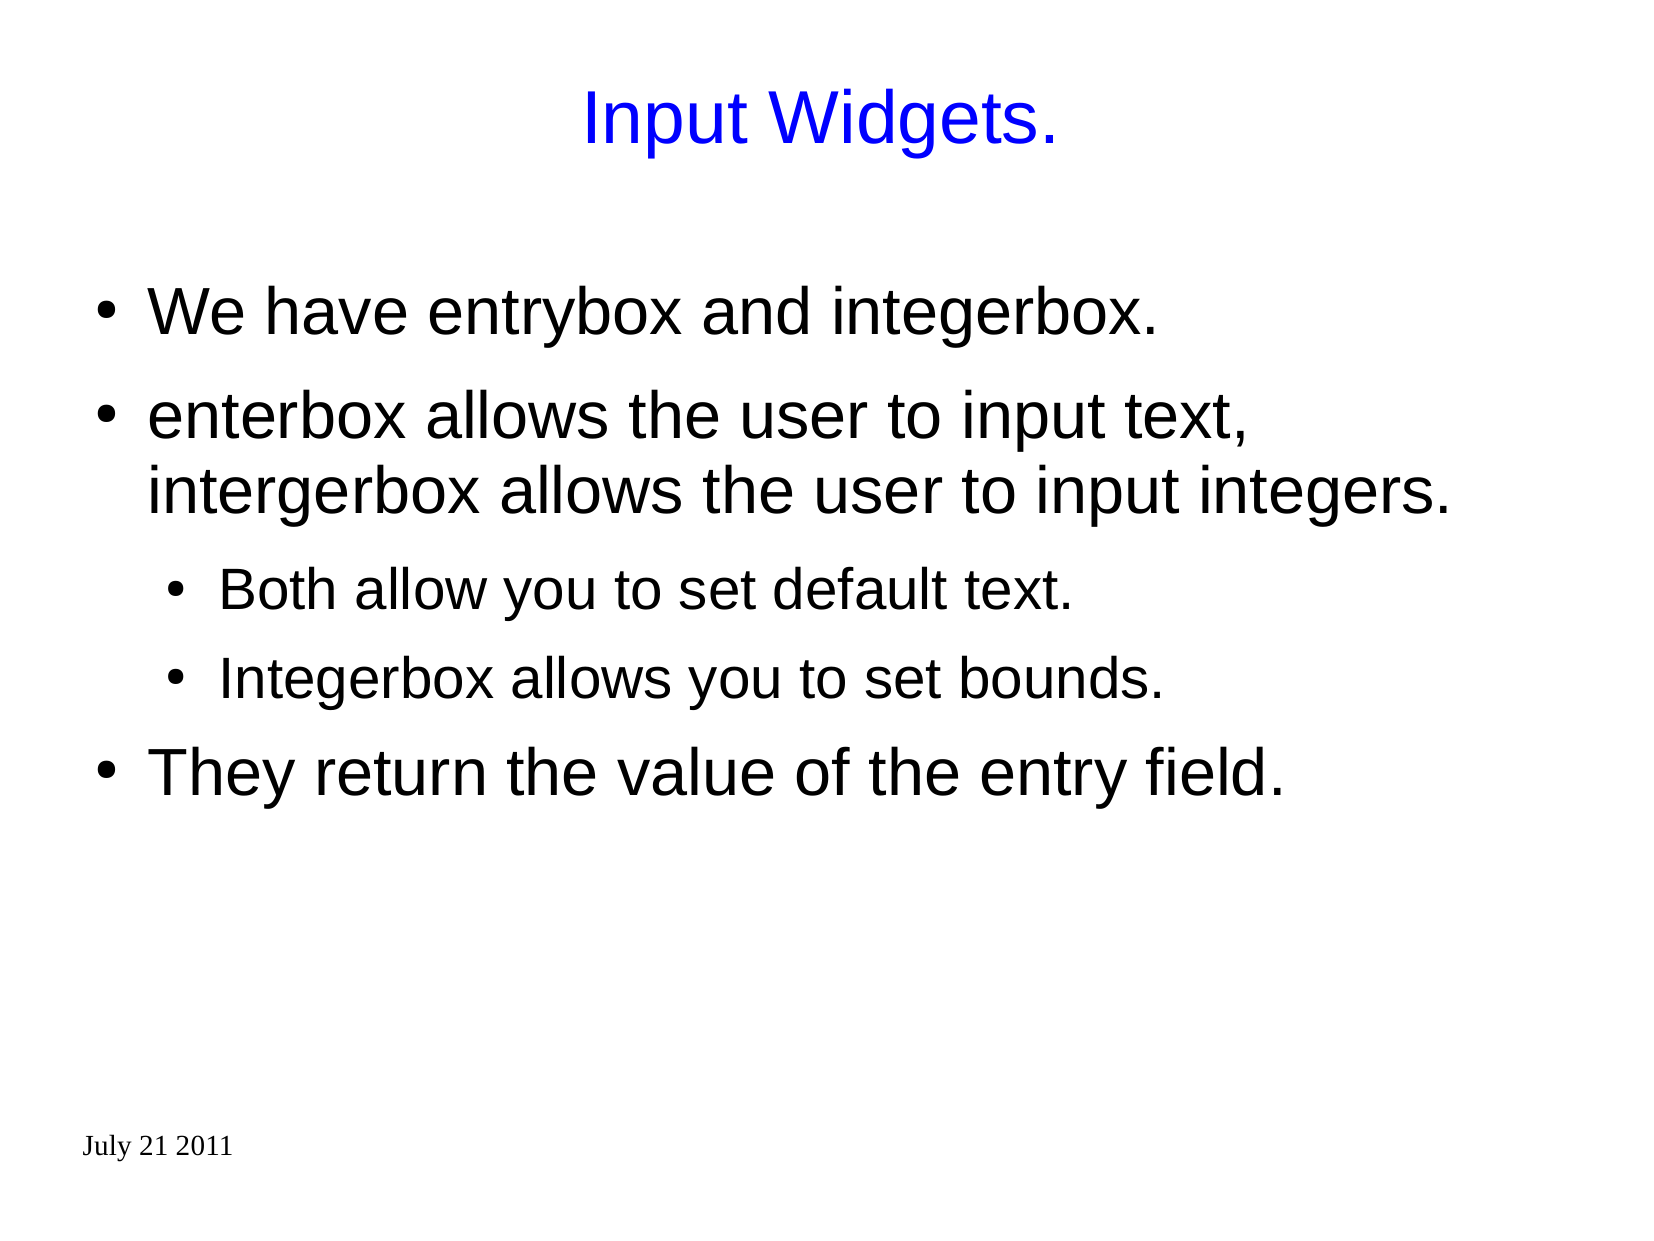

# Input Widgets.
We have entrybox and integerbox.
enterbox allows the user to input text, intergerbox allows the user to input integers.
Both allow you to set default text.
Integerbox allows you to set bounds.
They return the value of the entry field.
July 21 2011